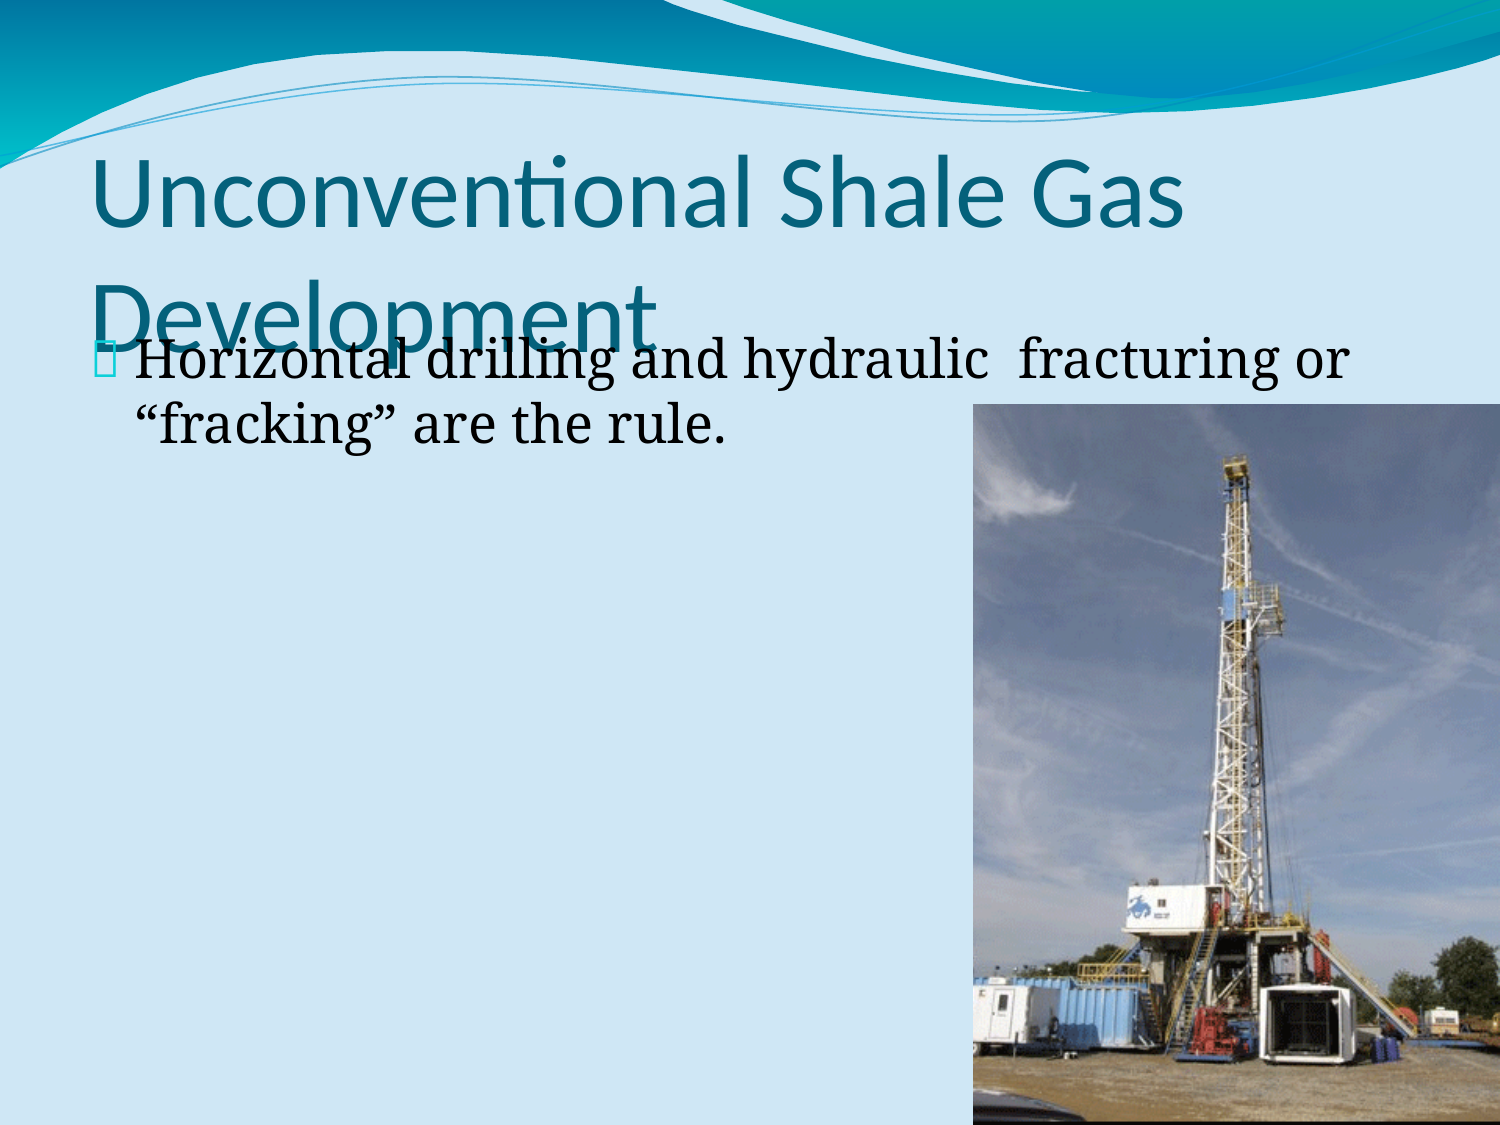

# Unconventional Shale Gas Development
Horizontal drilling and hydraulic fracturing or “fracking” are the rule.